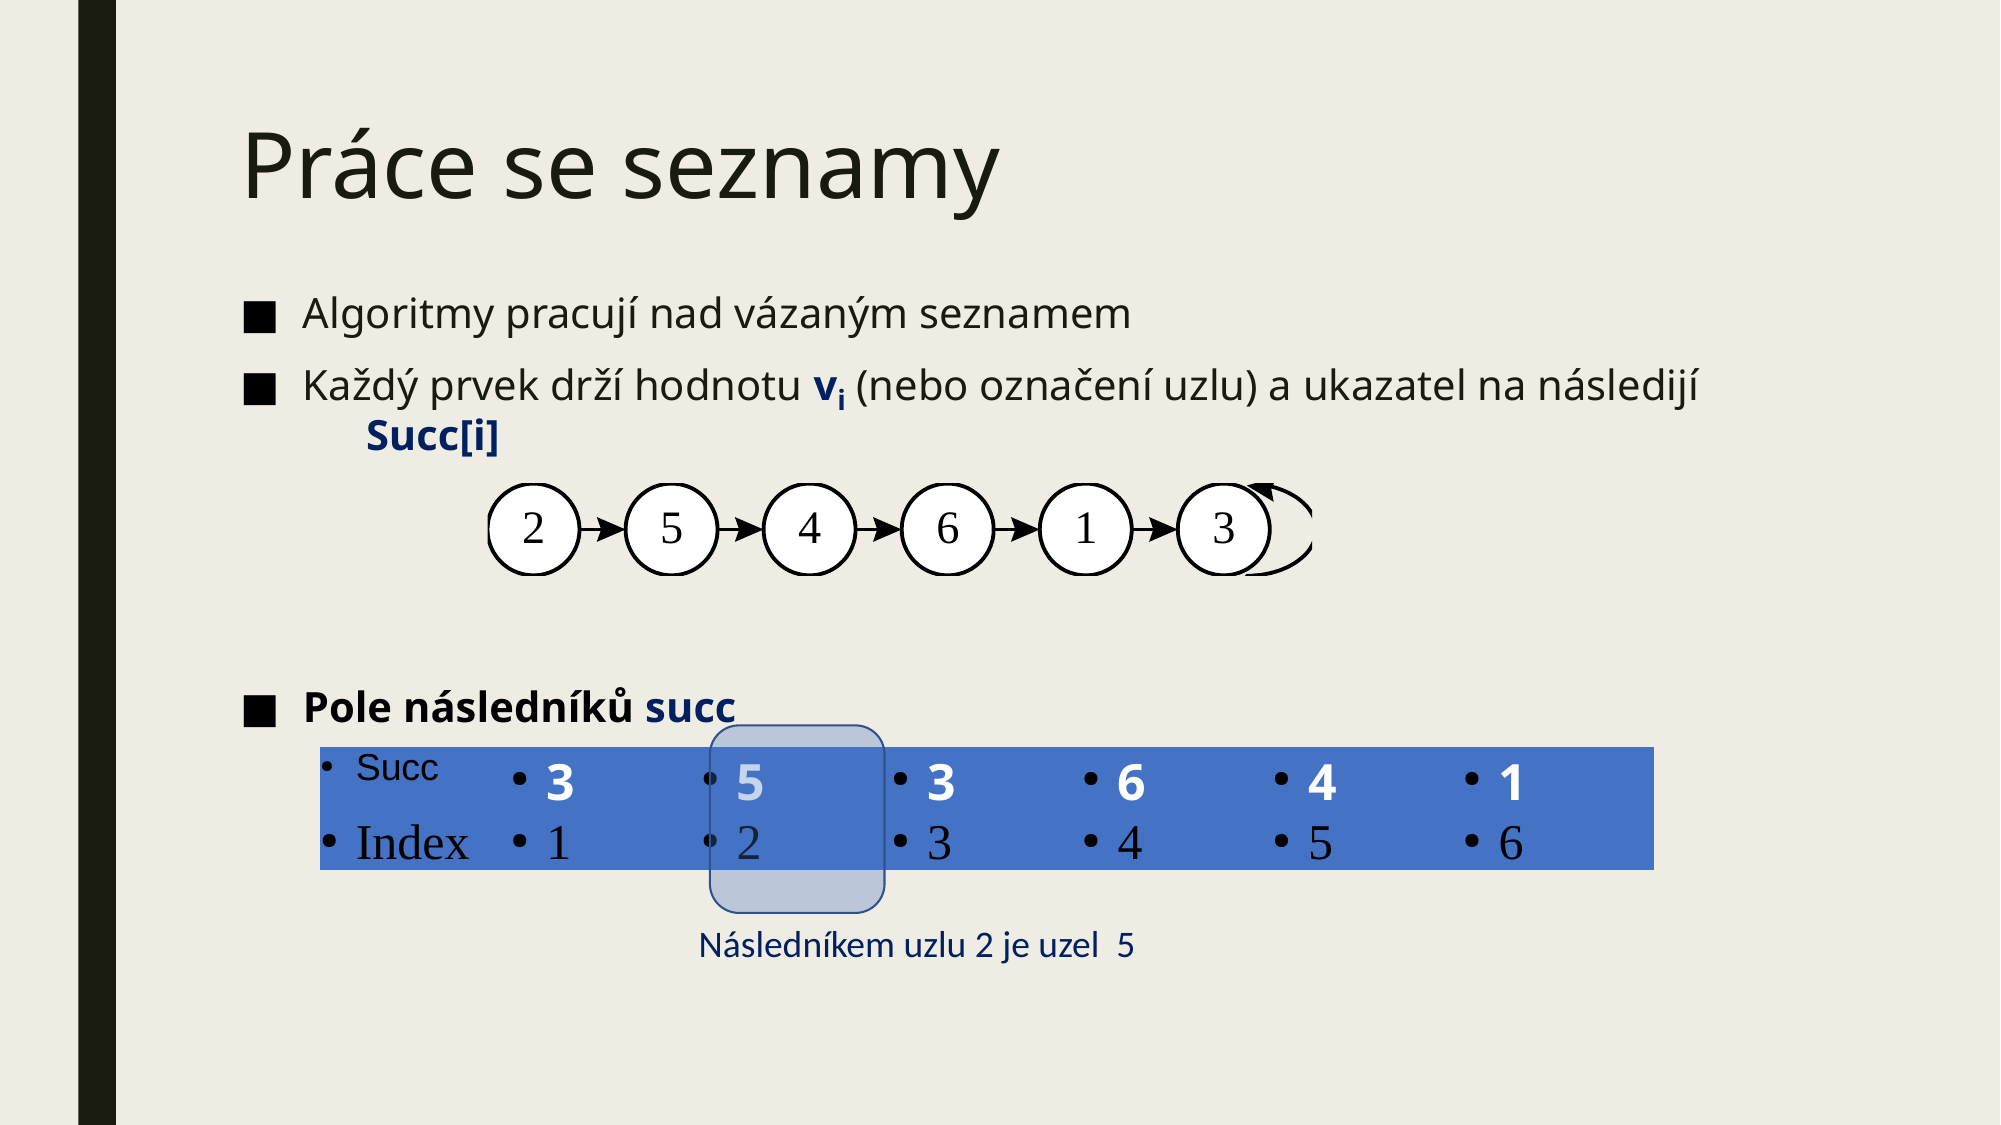

# Práce se seznamy
Algoritmy pracují nad vázaným seznamem
Každý prvek drží hodnotu vi (nebo označení uzlu) a ukazatel na následijí Succ[i]
Pole následníků succ
| Succ | 3 | 5 | 3 | 6 | 4 | 1 |
| --- | --- | --- | --- | --- | --- | --- |
| Index | 1 | 2 | 3 | 4 | 5 | 6 |
Následníkem uzlu 2 je uzel 5